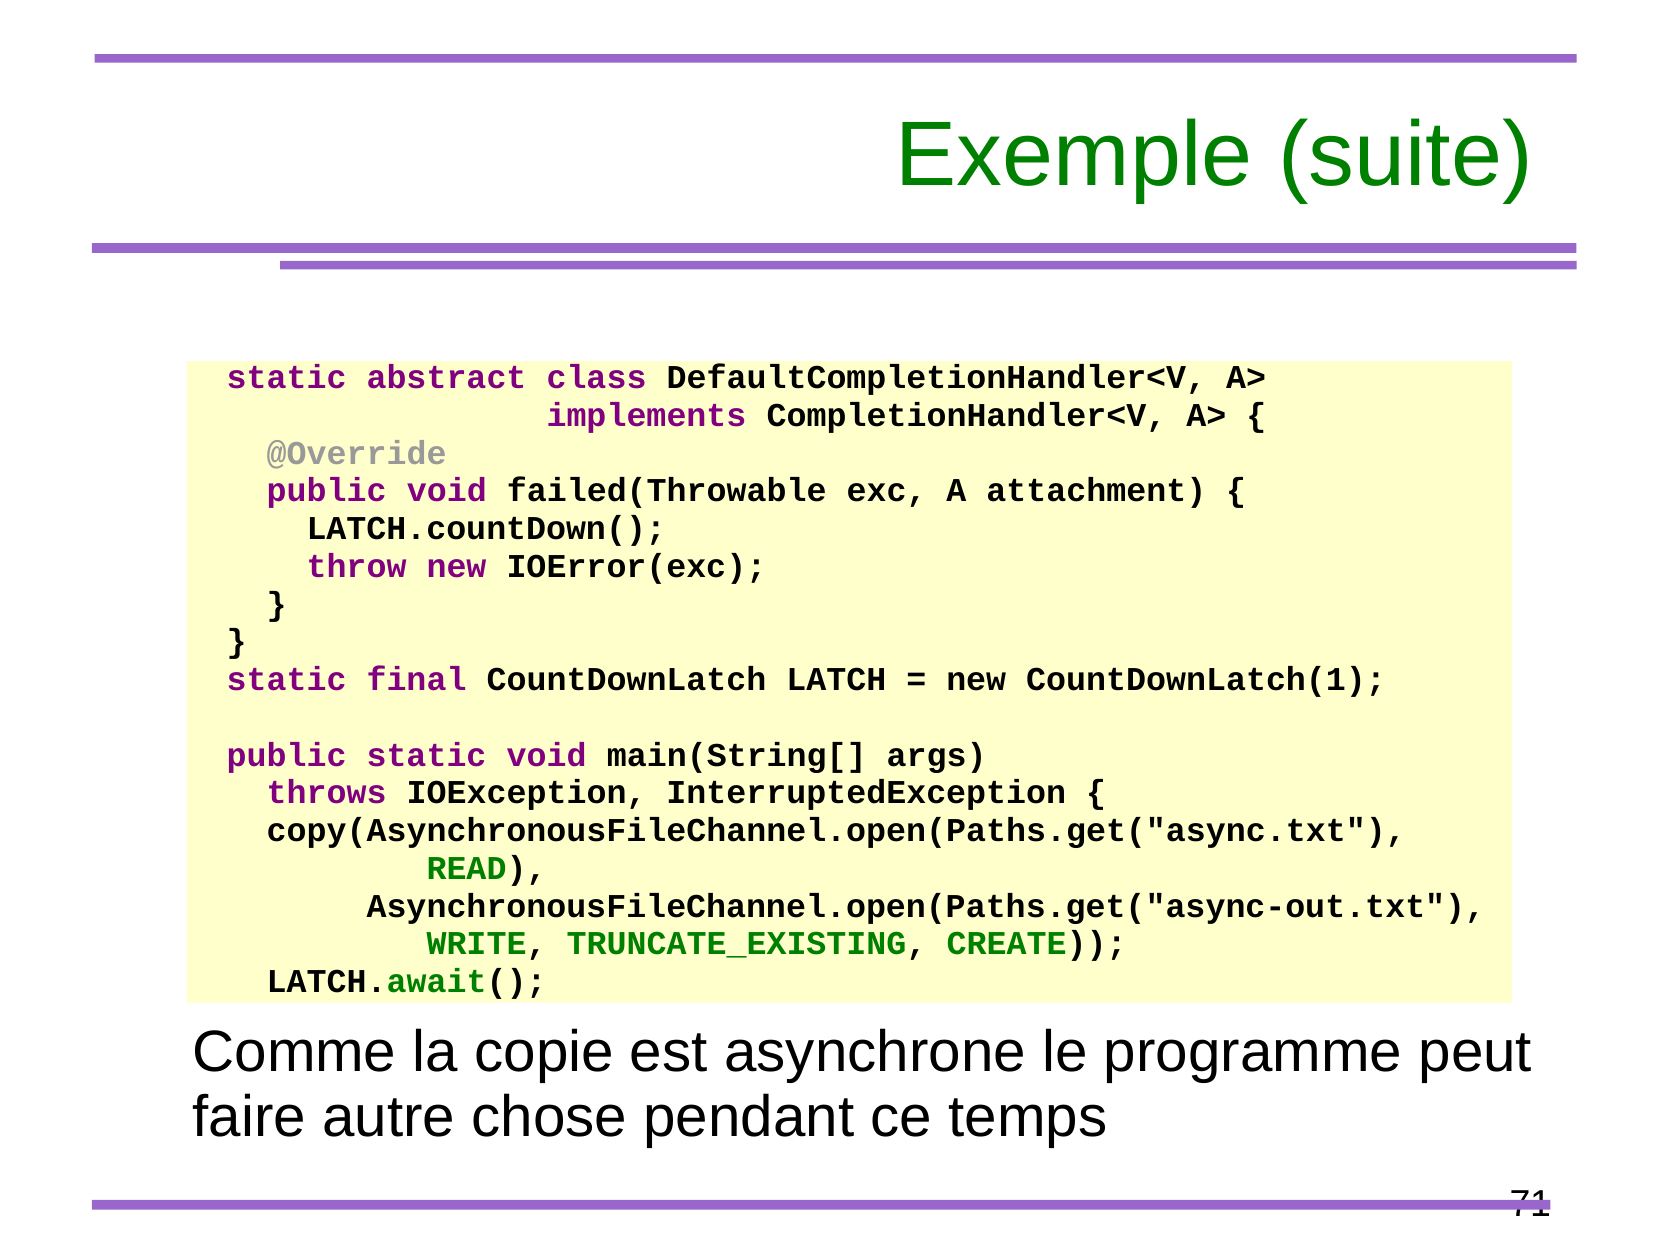

# Exemple (suite)
 static abstract class DefaultCompletionHandler<V, A>
 implements CompletionHandler<V, A> {
 @Override
 public void failed(Throwable exc, A attachment) {
 LATCH.countDown();
 throw new IOError(exc);
 }
 }
 static final CountDownLatch LATCH = new CountDownLatch(1);
 public static void main(String[] args)
 throws IOException, InterruptedException {
 copy(AsynchronousFileChannel.open(Paths.get("async.txt"),
 READ),
 AsynchronousFileChannel.open(Paths.get("async-out.txt"),
 WRITE, TRUNCATE_EXISTING, CREATE));
 LATCH.await();
Comme la copie est asynchrone le programme peut faire autre chose pendant ce temps